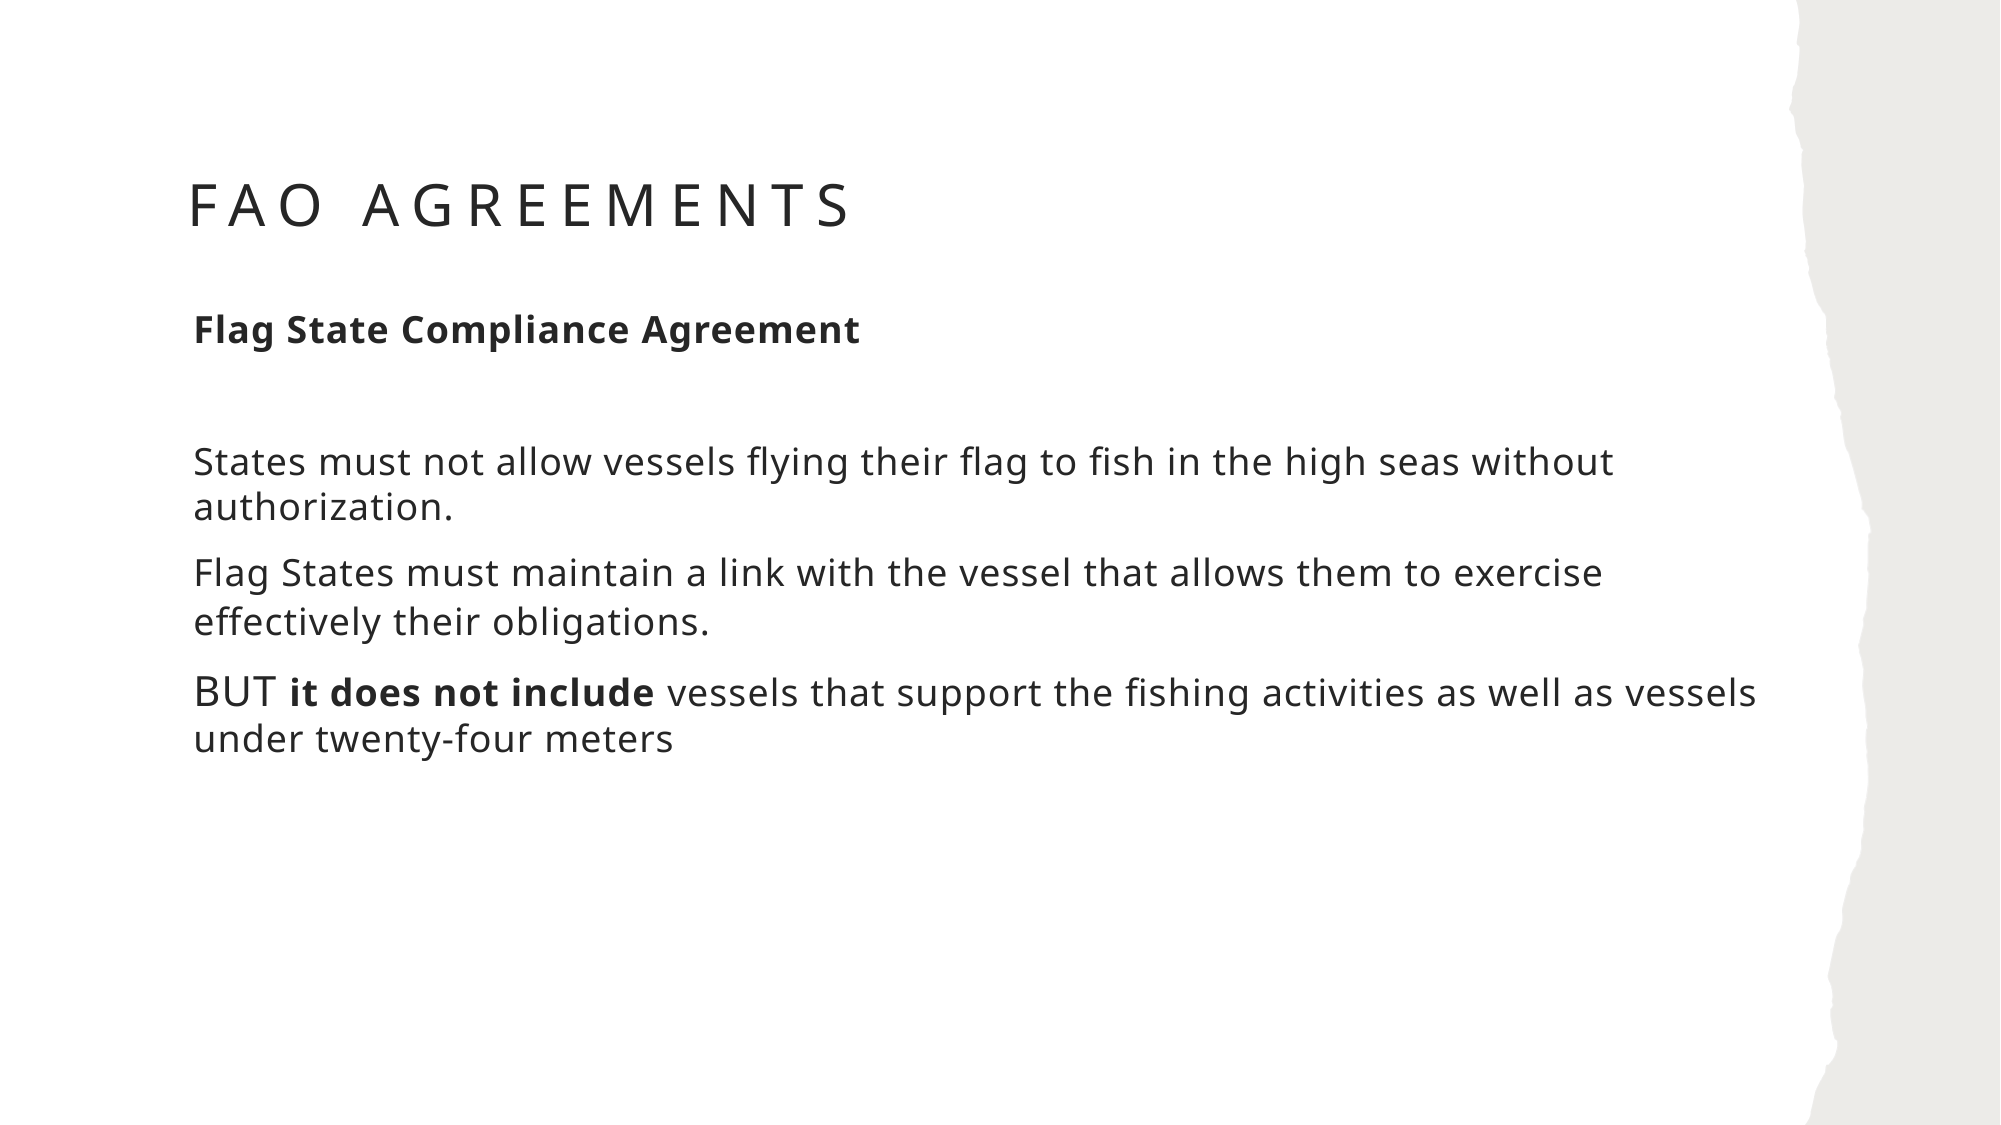

# FAO Agreements
Flag State Compliance Agreement
States must not allow vessels flying their flag to fish in the high seas without authorization.
Flag States must maintain a link with the vessel that allows them to exercise effectively their obligations.
BUT it does not include vessels that support the fishing activities as well as vessels under twenty-four meters